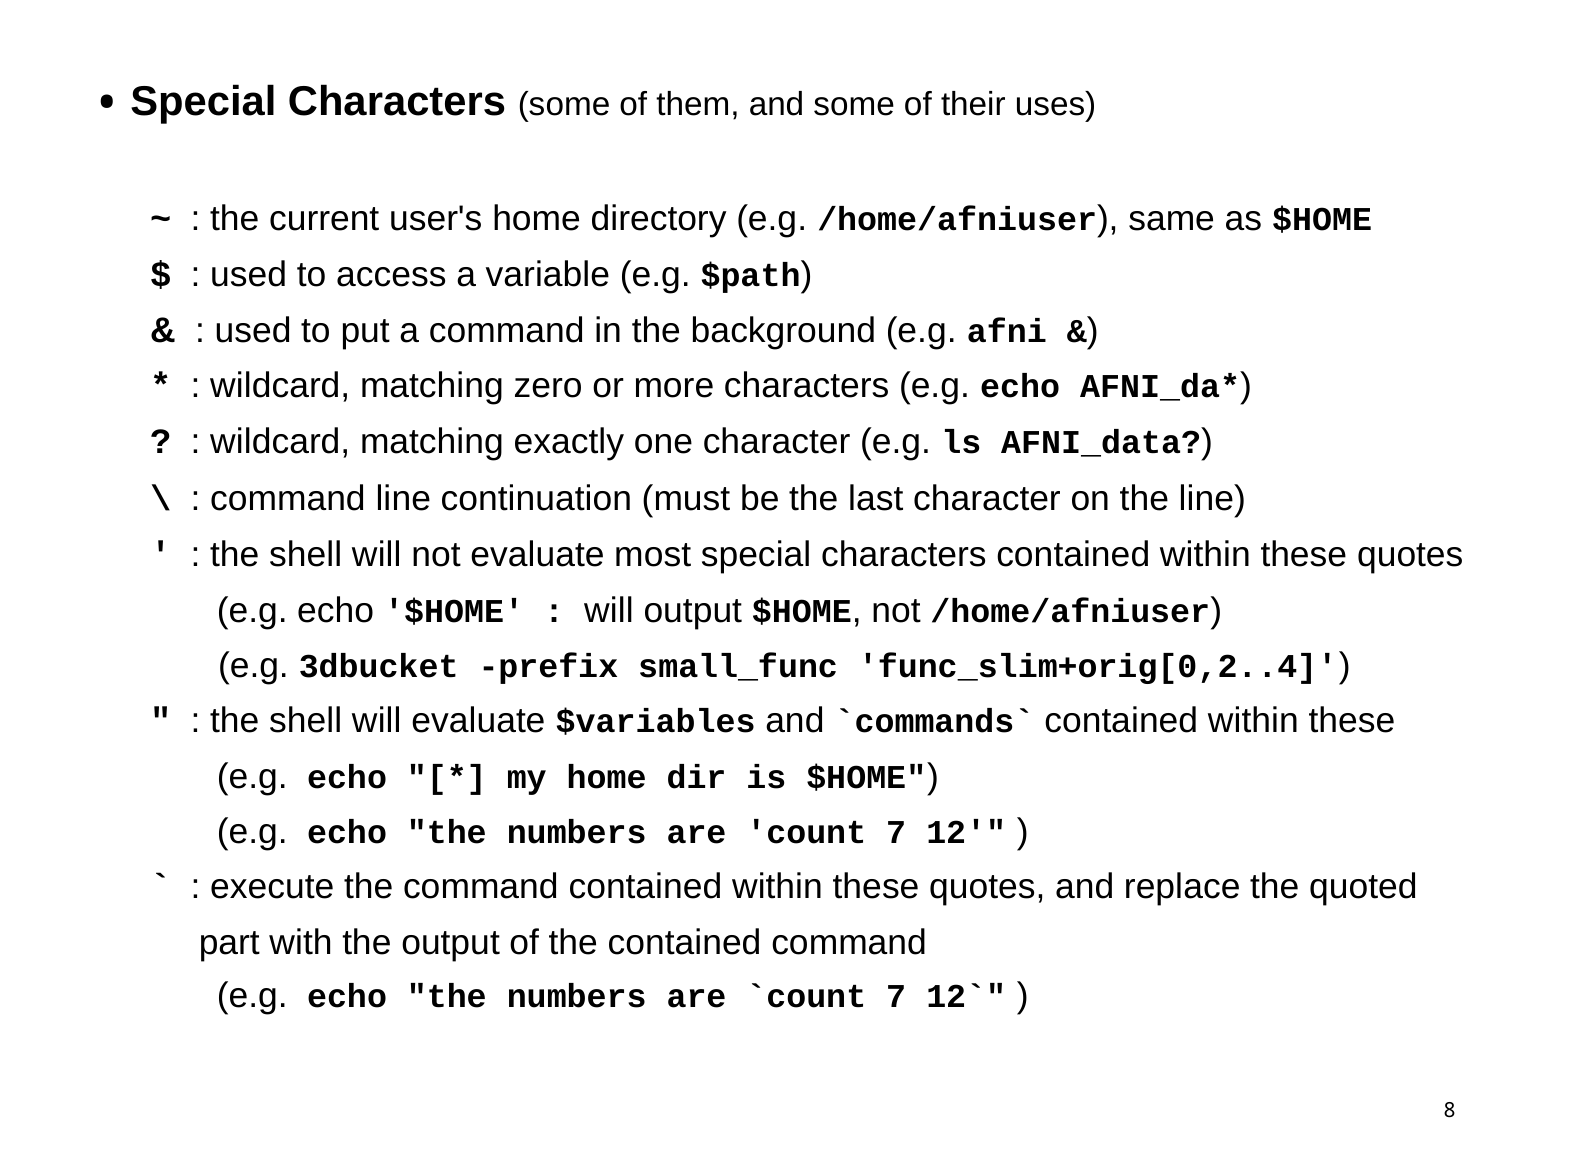

# Special Characters (some of them, and some of their uses)
~ : the current user's home directory (e.g. /home/afniuser), same as $HOME
$ : used to access a variable (e.g. $path)
& : used to put a command in the background (e.g. afni &)
* : wildcard, matching zero or more characters (e.g. echo AFNI_da*)
? : wildcard, matching exactly one character (e.g. ls AFNI_data?)
\ : command line continuation (must be the last character on the line)
' : the shell will not evaluate most special characters contained within these quotes
	 (e.g. echo '$HOME' : will output $HOME, not /home/afniuser)
 (e.g. 3dbucket -prefix small_func 'func_slim+orig[0,2..4]')
" : the shell will evaluate $variables and `commands` contained within these
	 (e.g. echo "[*] my home dir is $HOME")
	 (e.g. echo "the numbers are 'count 7 12'" )
` : execute the command contained within these quotes, and replace the quoted
 part with the output of the contained command
	 (e.g. echo "the numbers are `count 7 12`" )